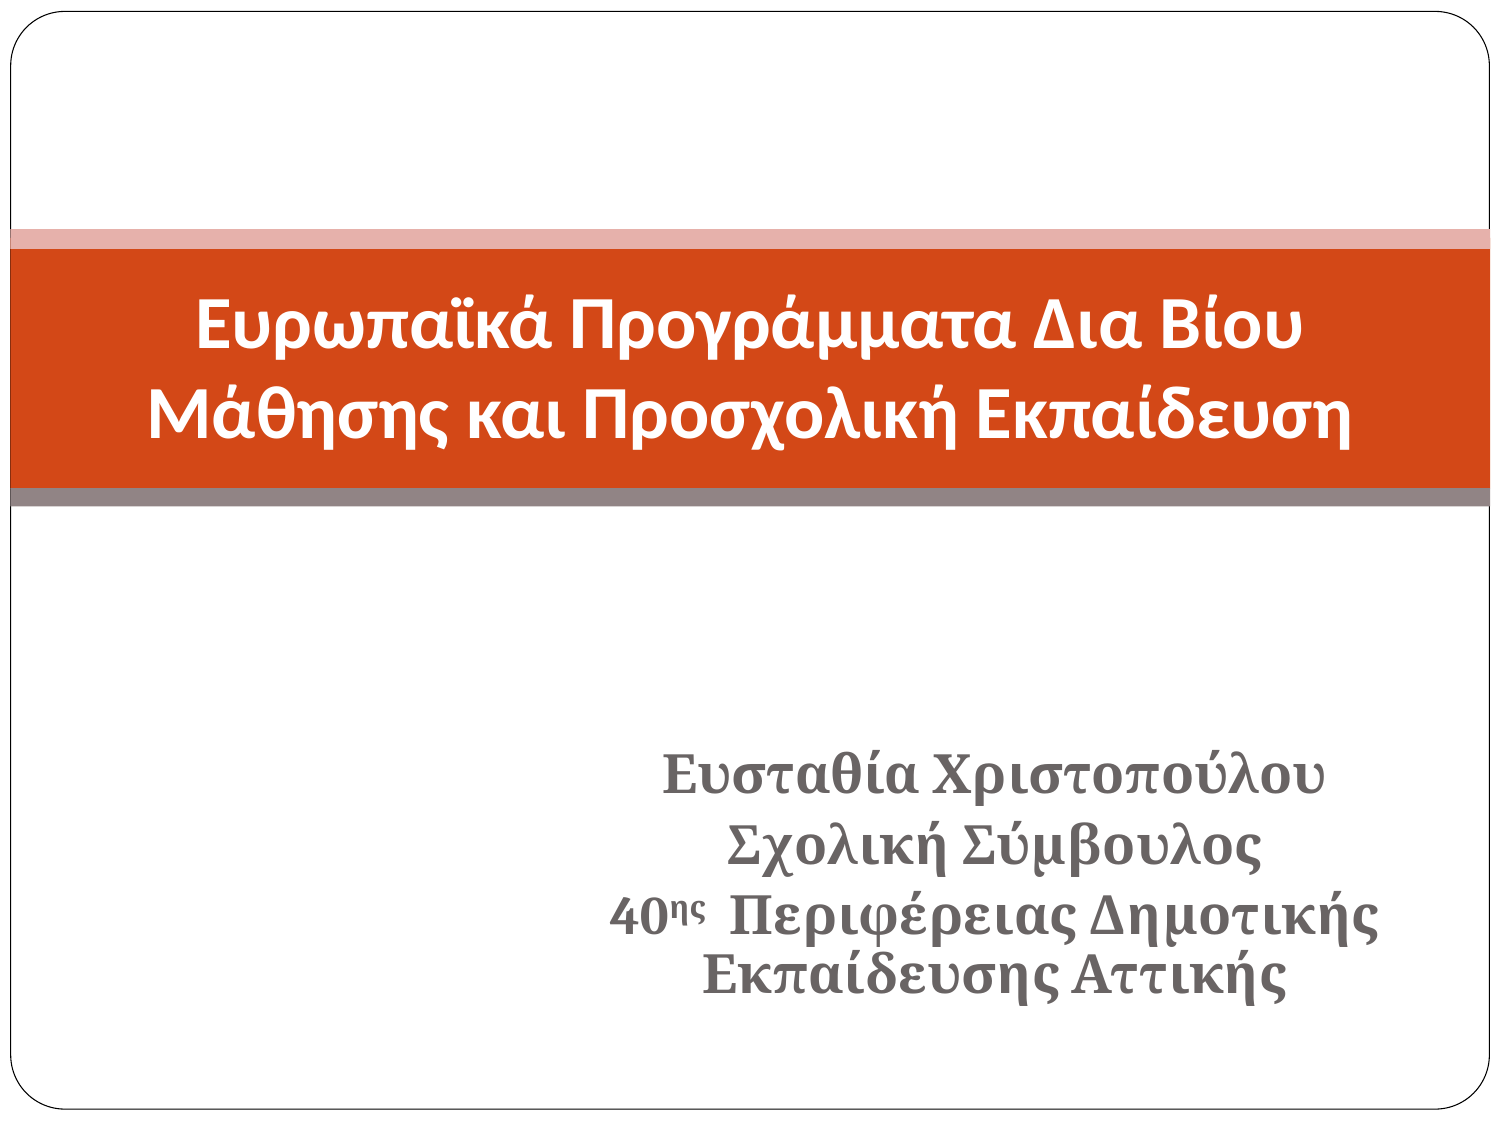

# Ευρωπαϊκά Προγράμματα Δια Βίου Μάθησης και Προσχολική Εκπαίδευση
Ευσταθία Χριστοπούλου
Σχολική Σύμβουλος
40ης Περιφέρειας Δημοτικής Εκπαίδευσης Αττικής